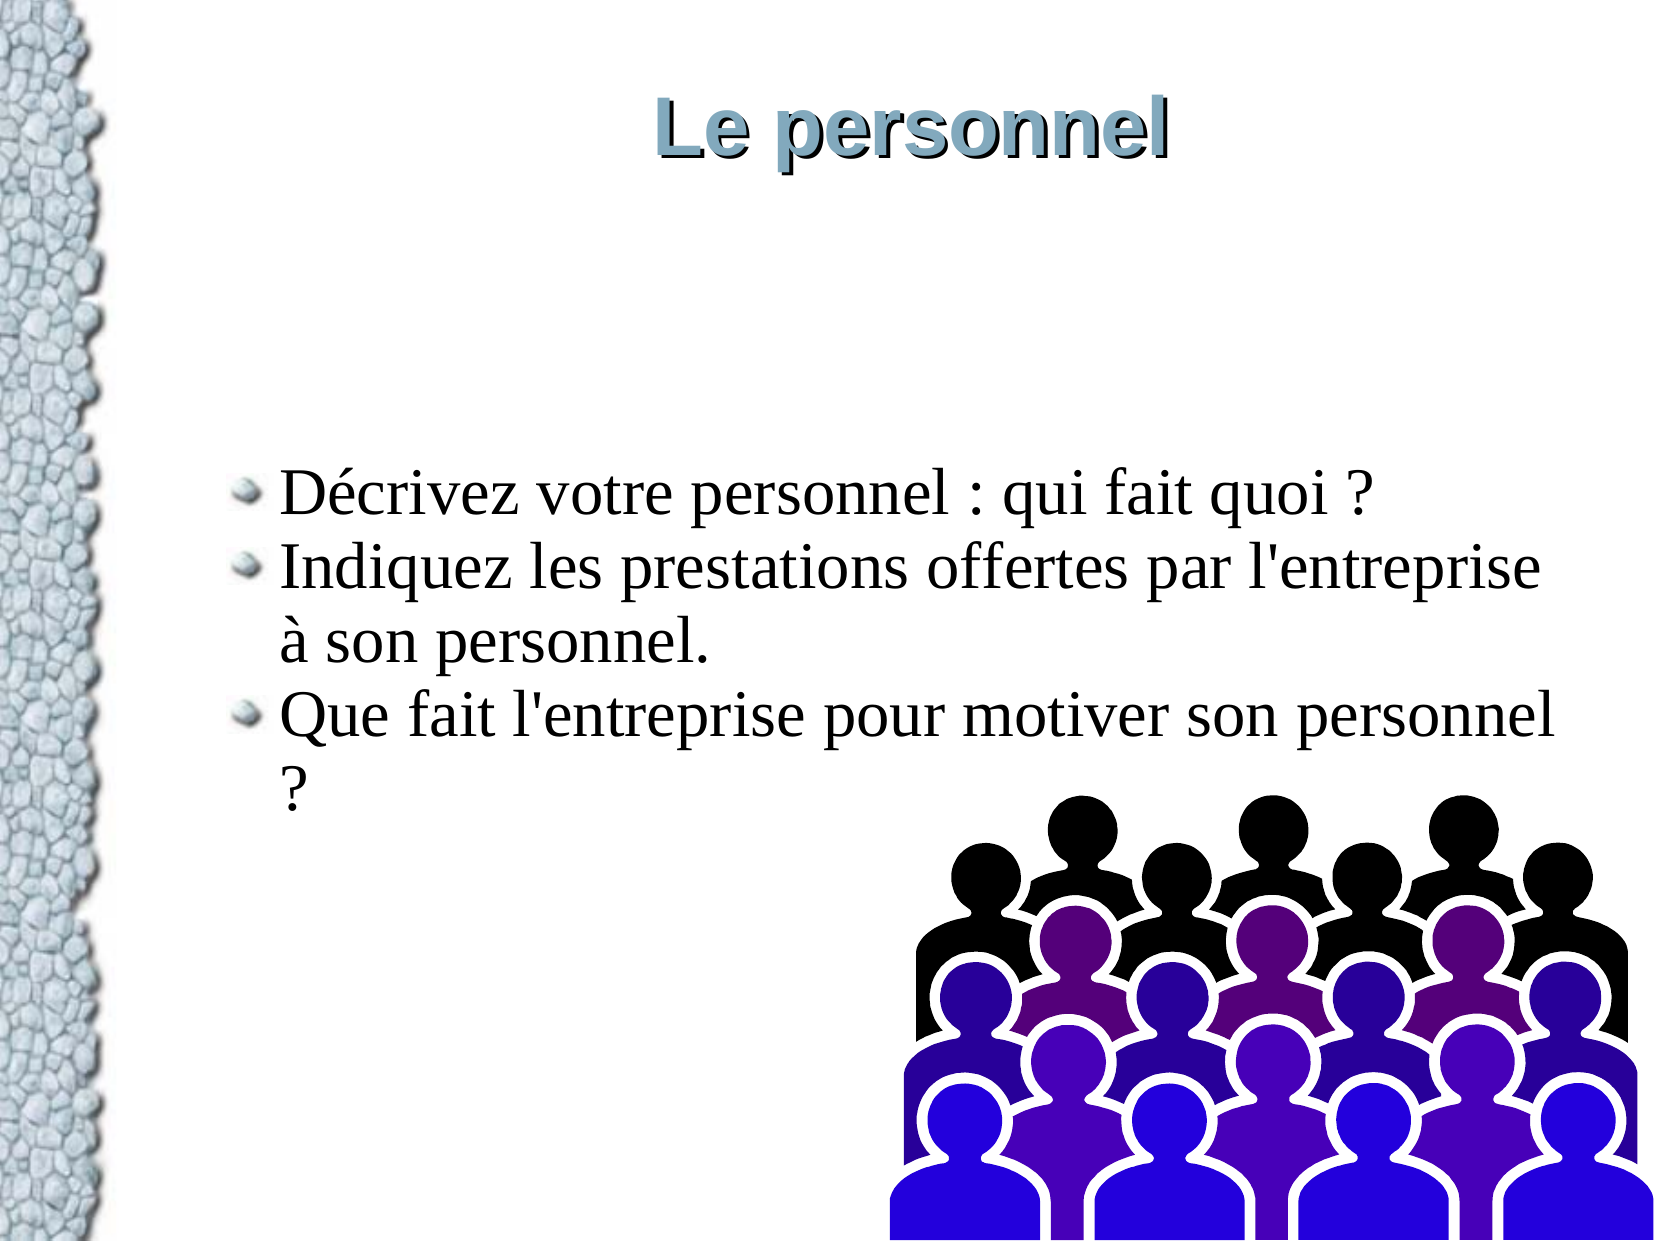

# Le personnel
Décrivez votre personnel : qui fait quoi ?
Indiquez les prestations offertes par l'entreprise à son personnel.
Que fait l'entreprise pour motiver son personnel ?